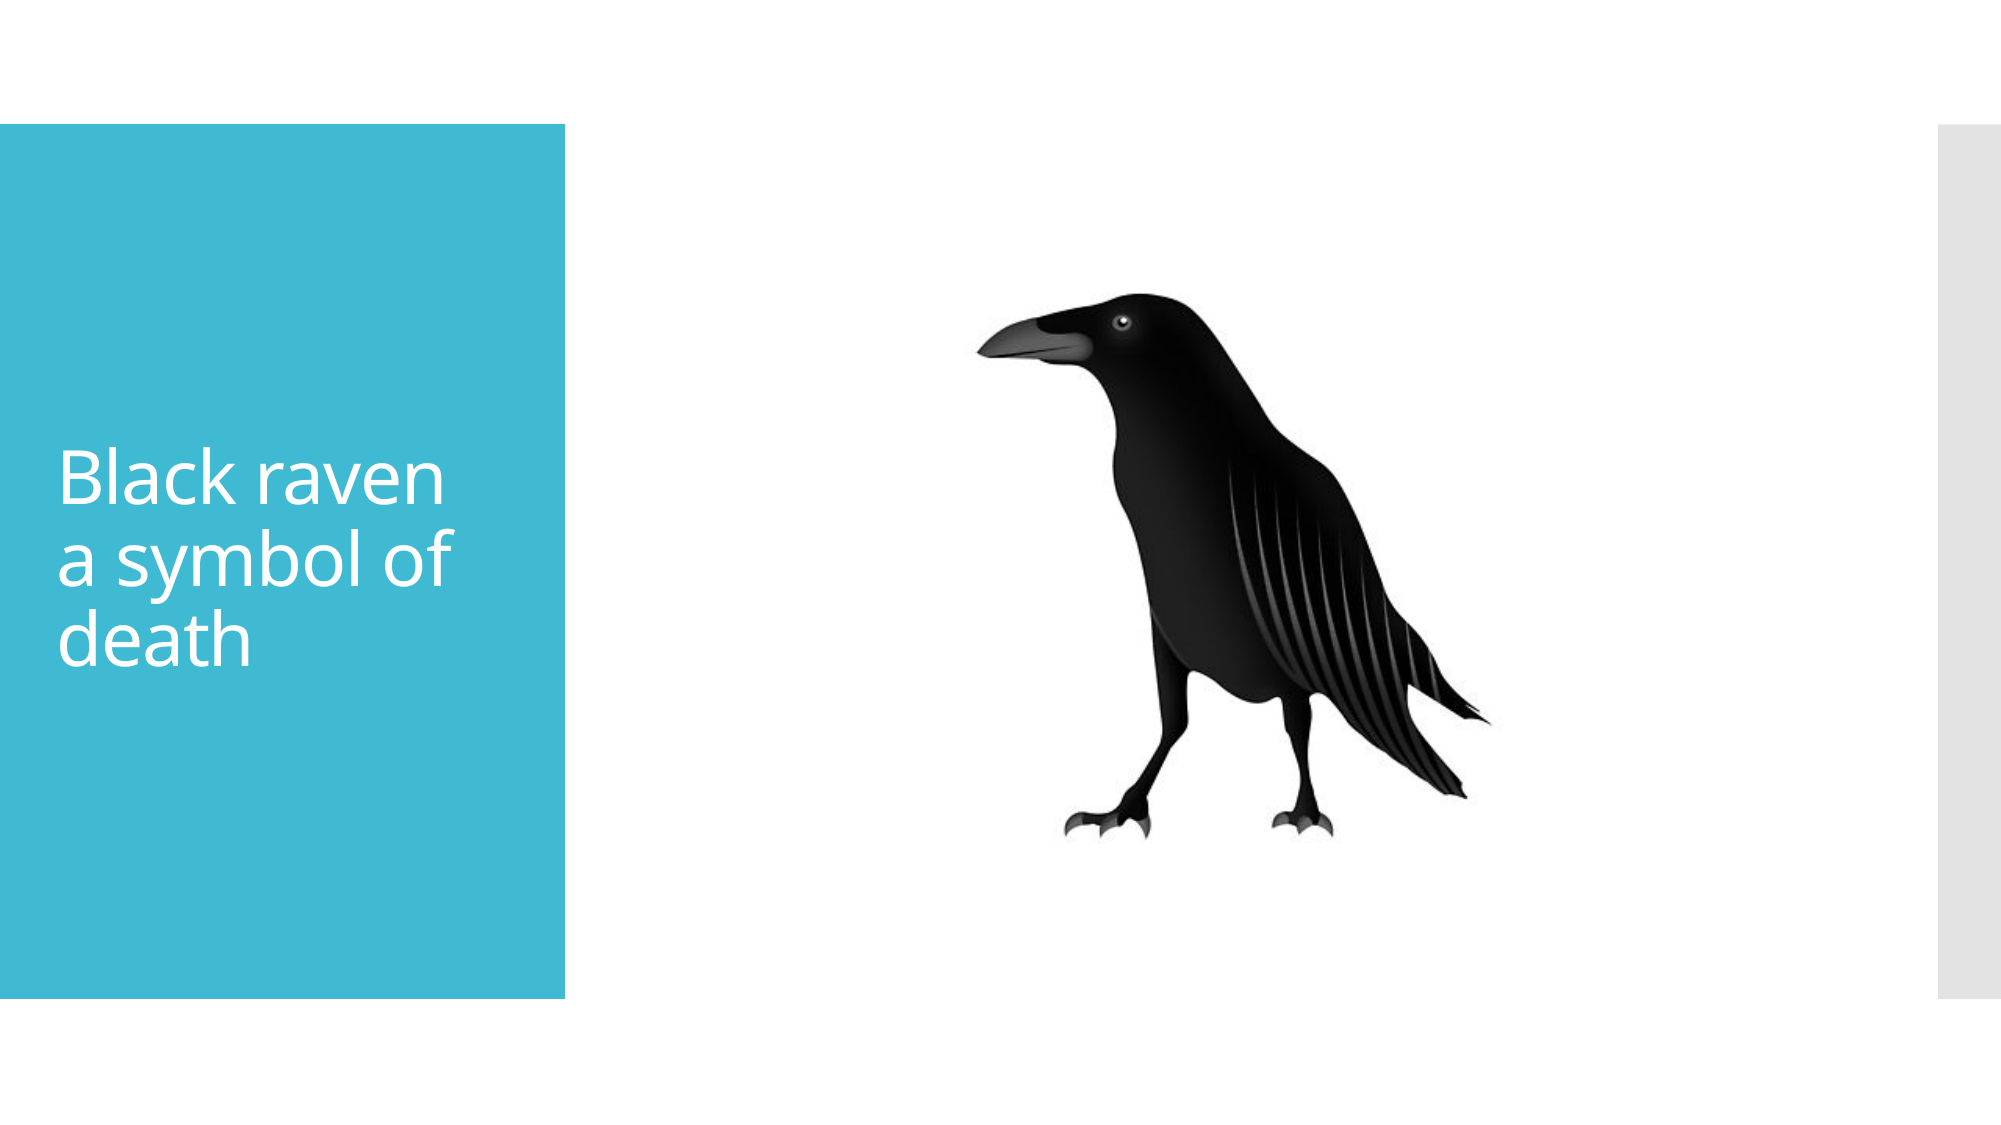

# Black raven a symbol of death